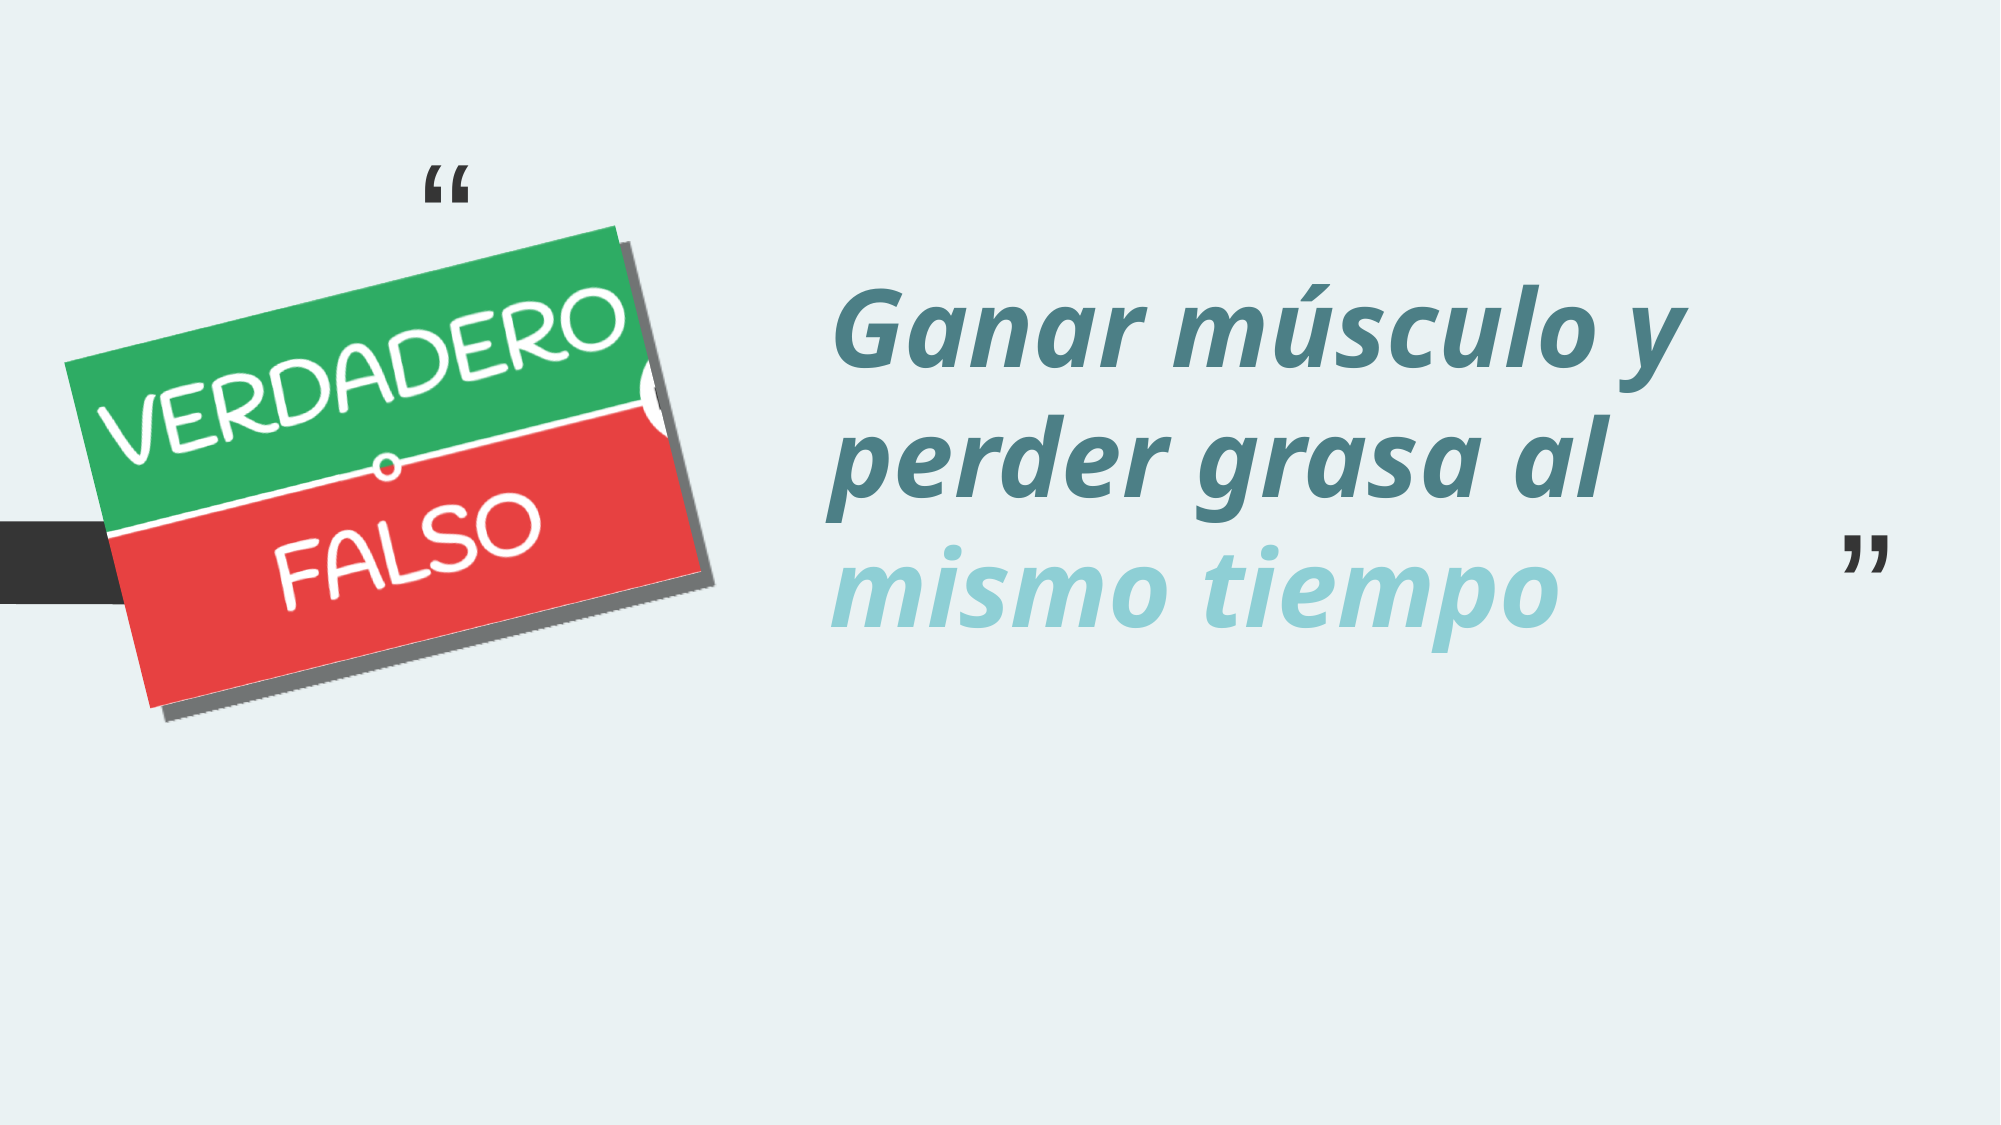

Ganar músculo y perder grasa al mismo tiempo